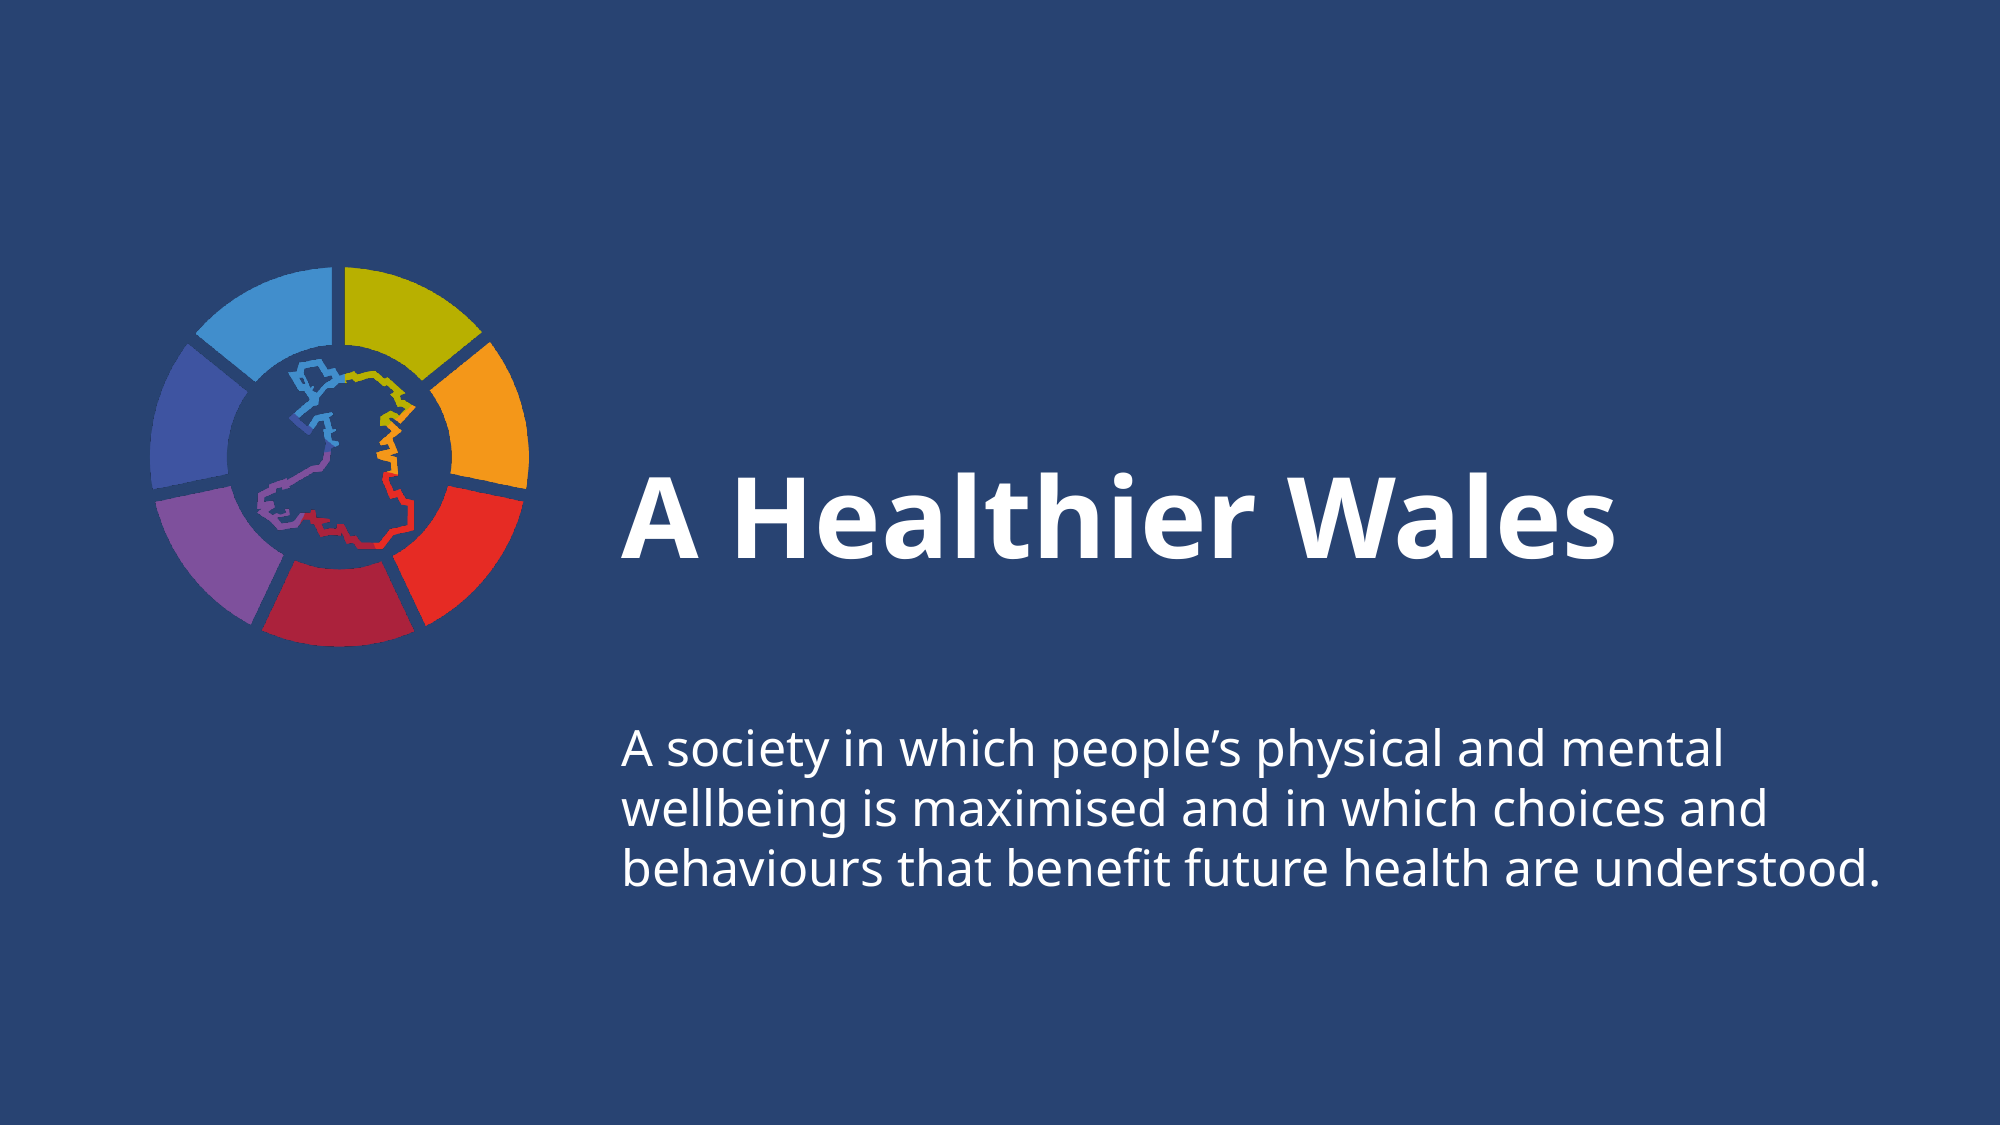

# A Healthier Wales A society in which people’s physical and mental wellbeing is maximised and in which choices and behaviours that benefit future health are understood.